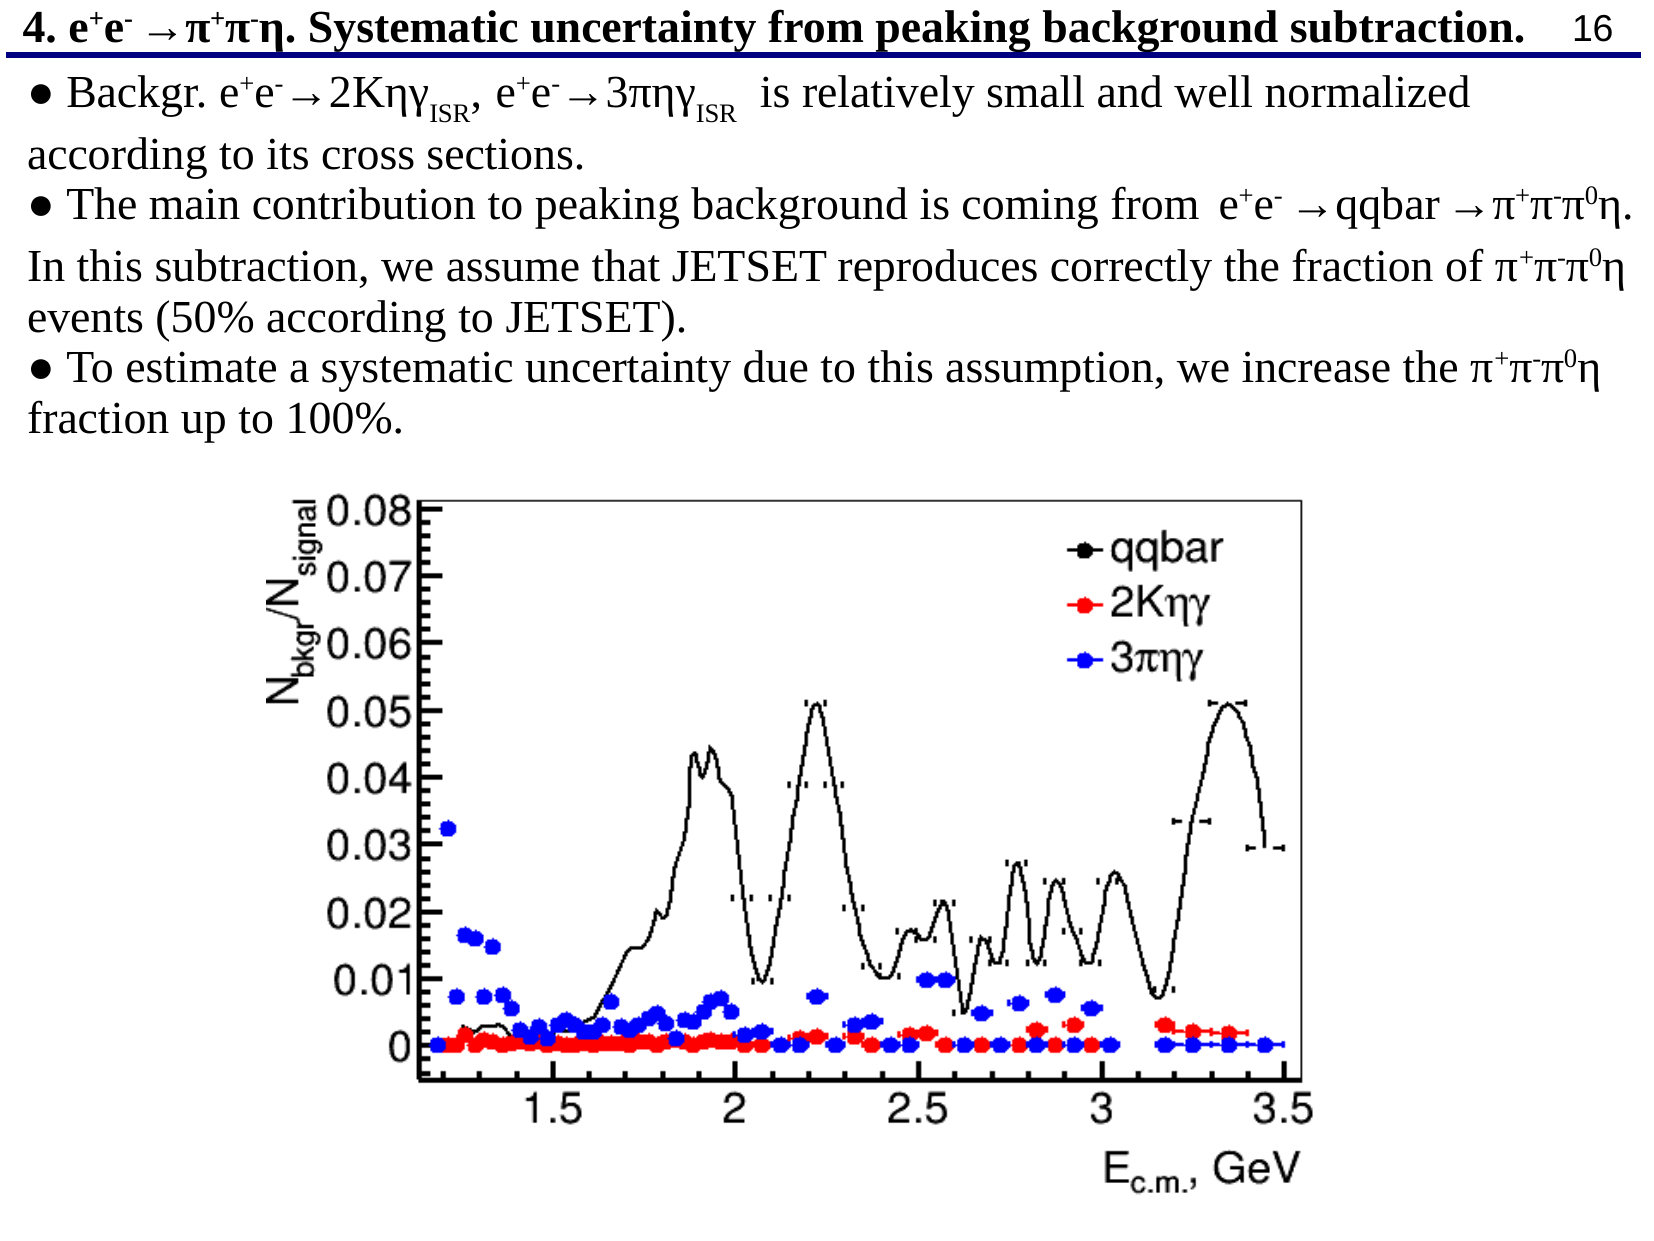

16
4. e+e- →π+π-η. Systematic uncertainty from peaking background subtraction.
● Backgr. e+e-→2KηγISR, e+e-→3πηγISR is relatively small and well normalized according to its cross sections.
● The main contribution to peaking background is coming from e+e- →qqbar →π+π-π0η. In this subtraction, we assume that JETSET reproduces correctly the fraction of π+π-π0η events (50% according to JETSET).
● To estimate a systematic uncertainty due to this assumption, we increase the π+π-π0η fraction up to 100%.